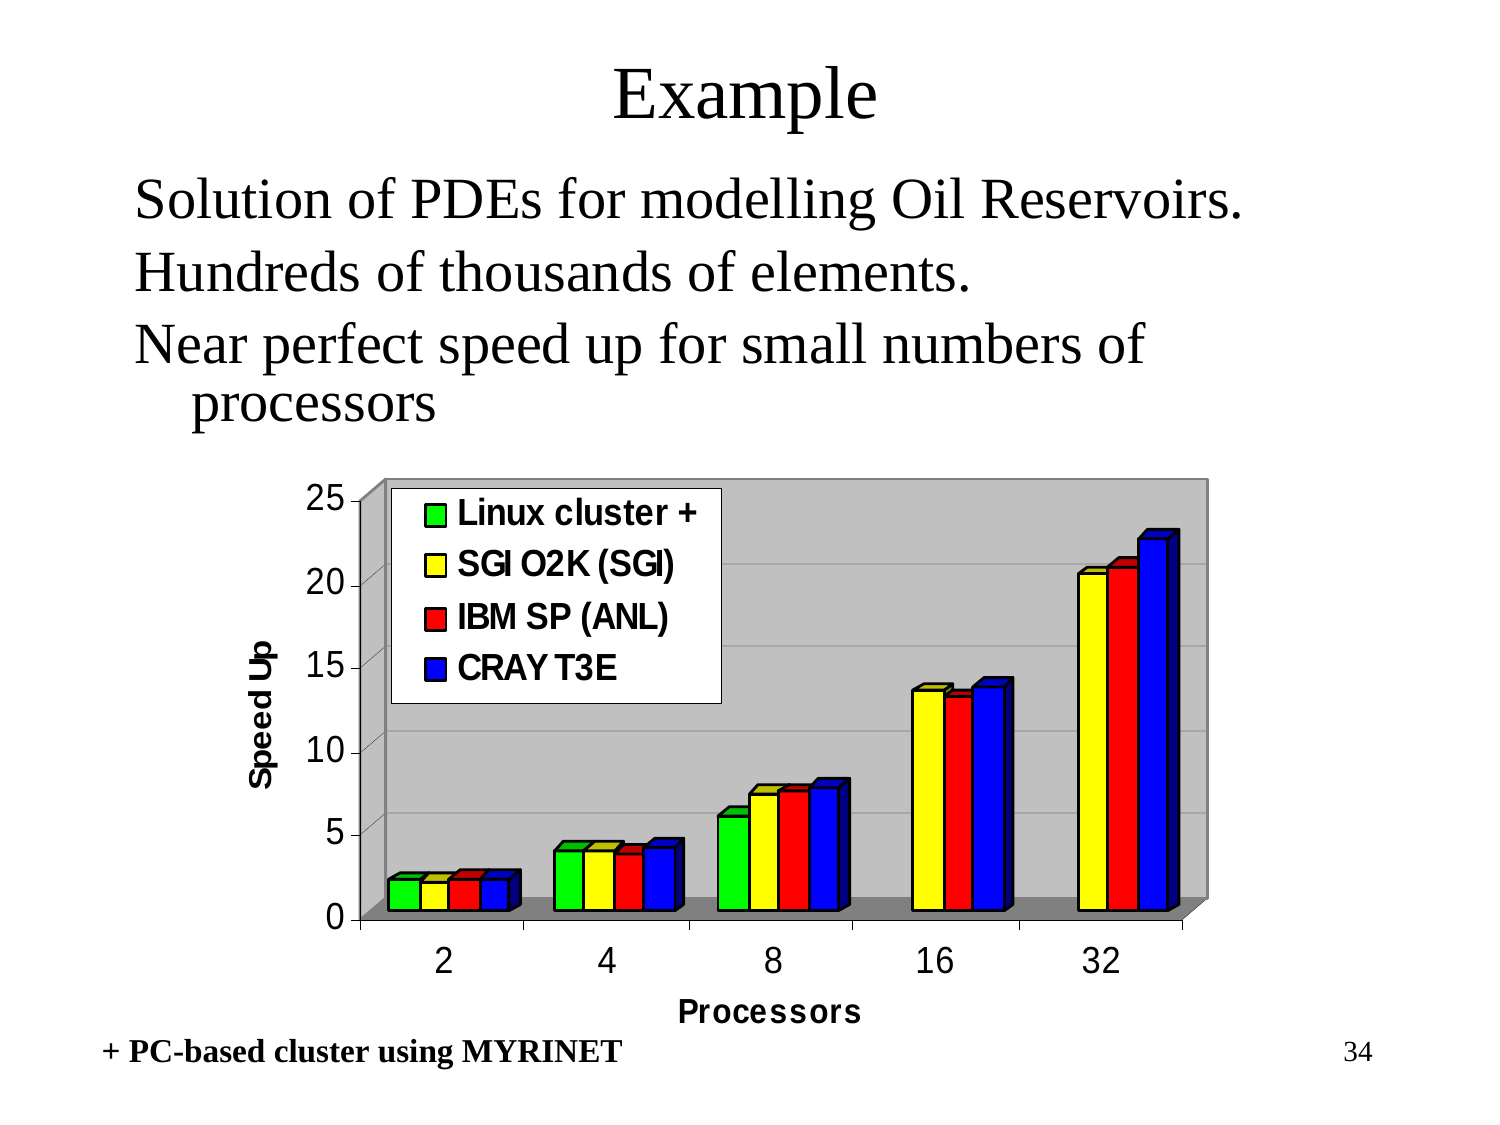

# Example
Solution of PDEs for modelling Oil Reservoirs.
Hundreds of thousands of elements.
Near perfect speed up for small numbers of processors
+ PC-based cluster using MYRINET